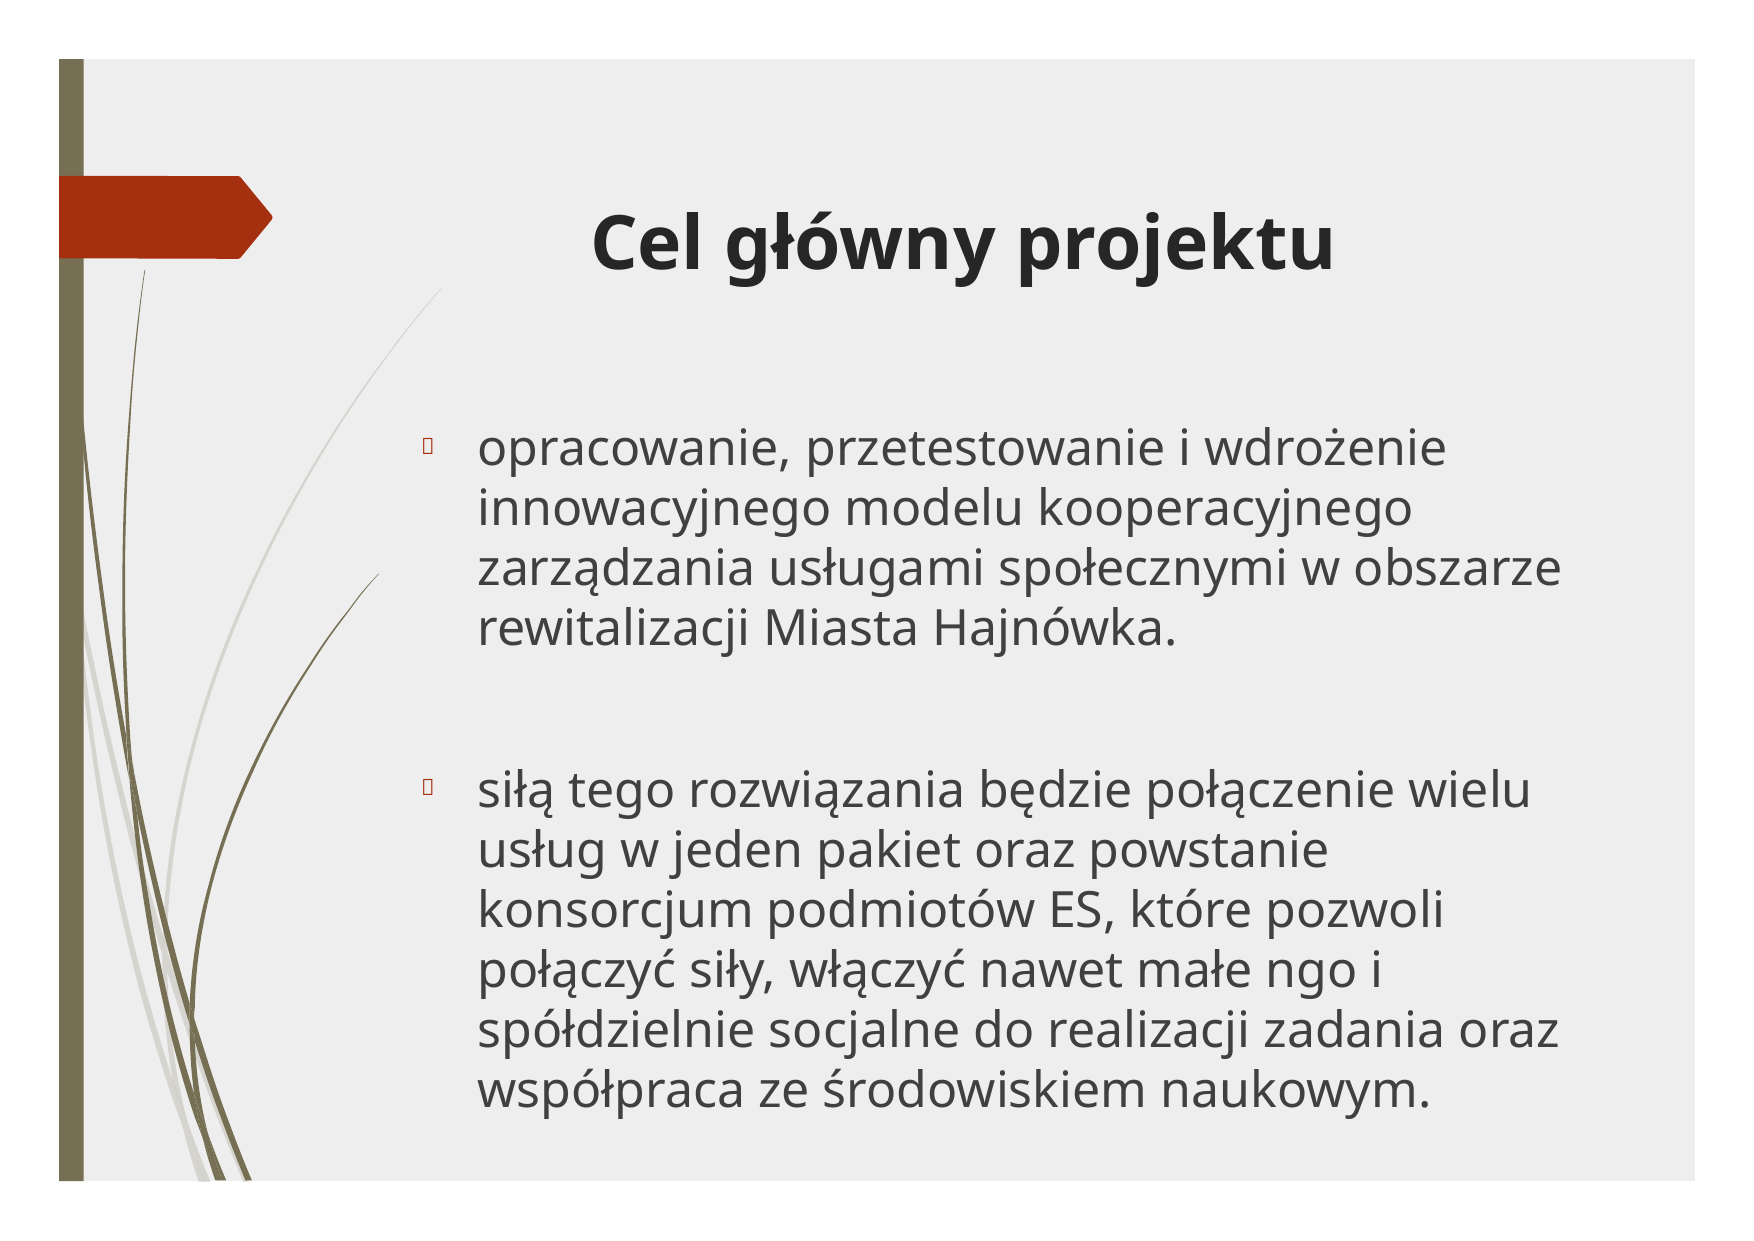

# Cel główny projektu
opracowanie, przetestowanie i wdrożenie innowacyjnego modelu kooperacyjnego zarządzania usługami społecznymi w obszarze rewitalizacji Miasta Hajnówka.
siłą tego rozwiązania będzie połączenie wielu usług w jeden pakiet oraz powstanie konsorcjum podmiotów ES, które pozwoli połączyć siły, włączyć nawet małe ngo i spółdzielnie socjalne do realizacji zadania oraz współpraca ze środowiskiem naukowym.